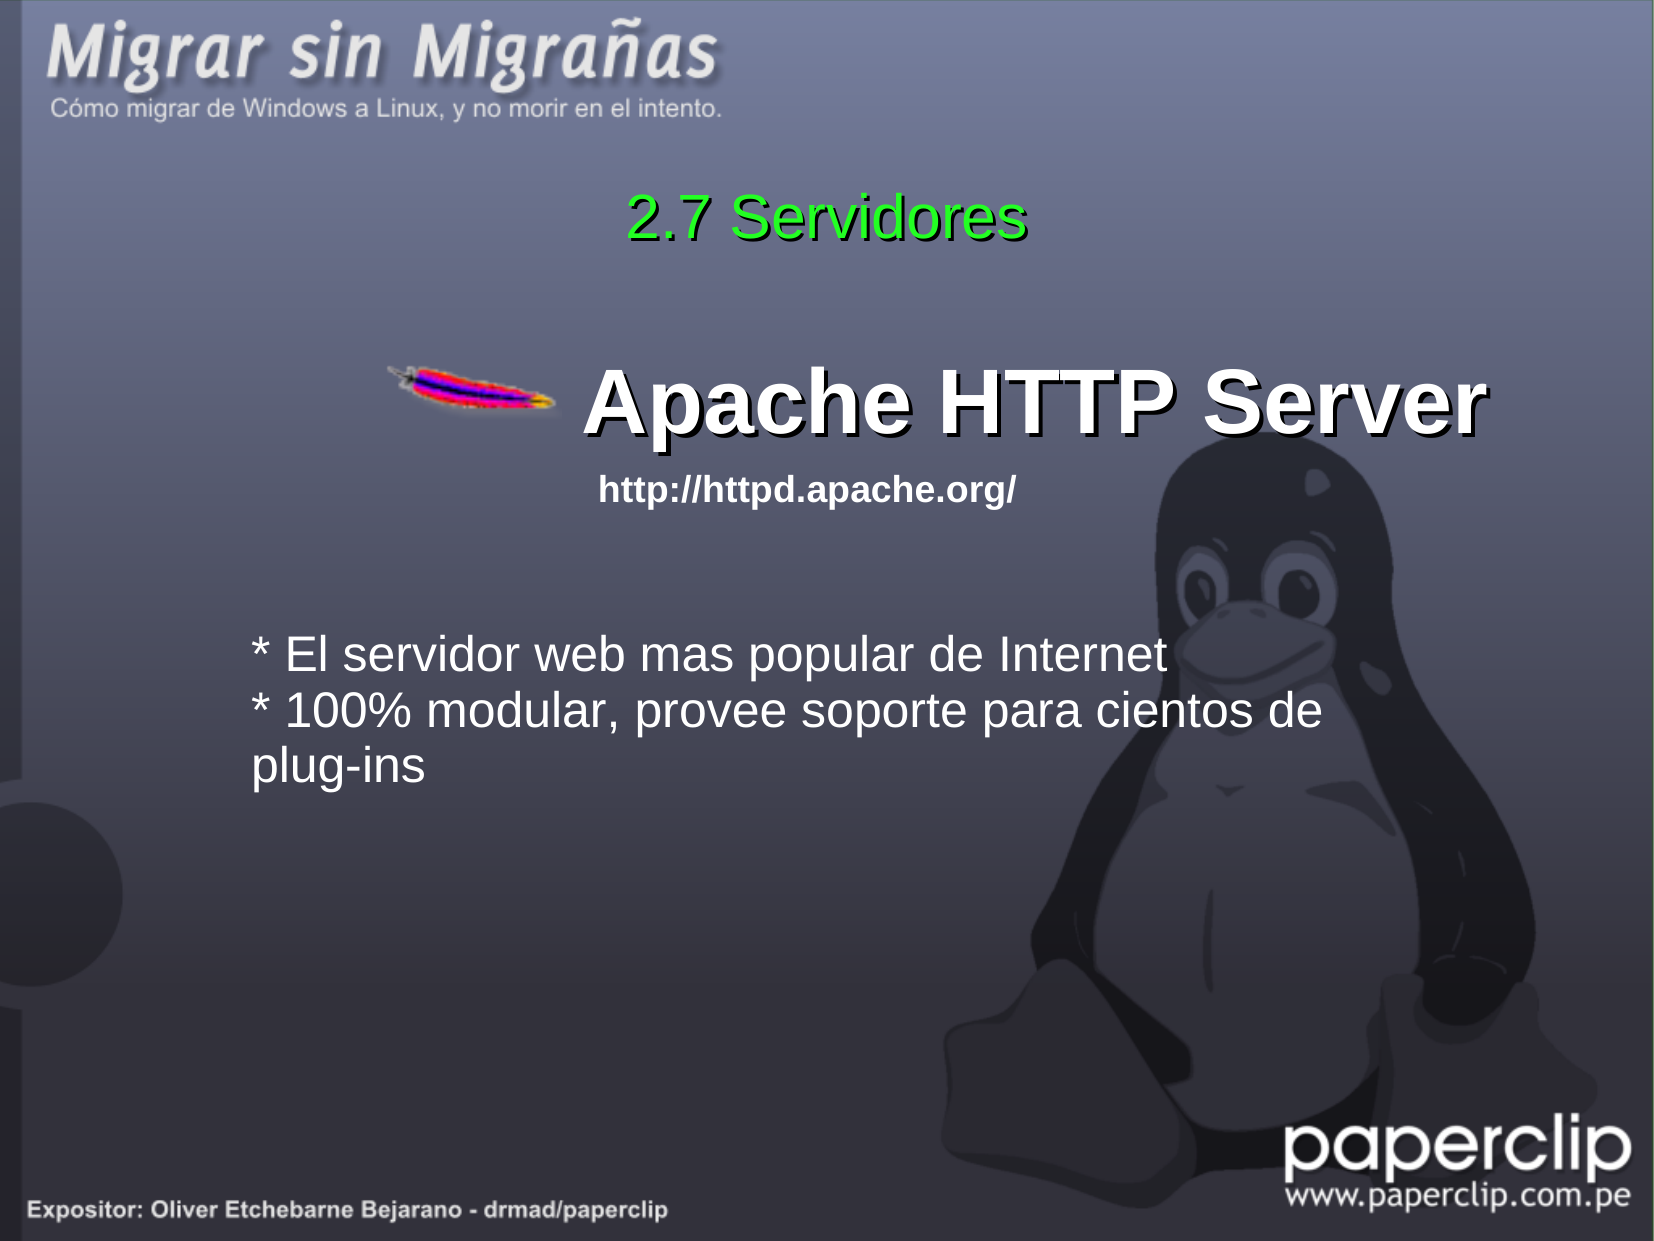

# 2.7 Servidores
Apache HTTP Server
http://httpd.apache.org/
* El servidor web mas popular de Internet
* 100% modular, provee soporte para cientos de plug-ins